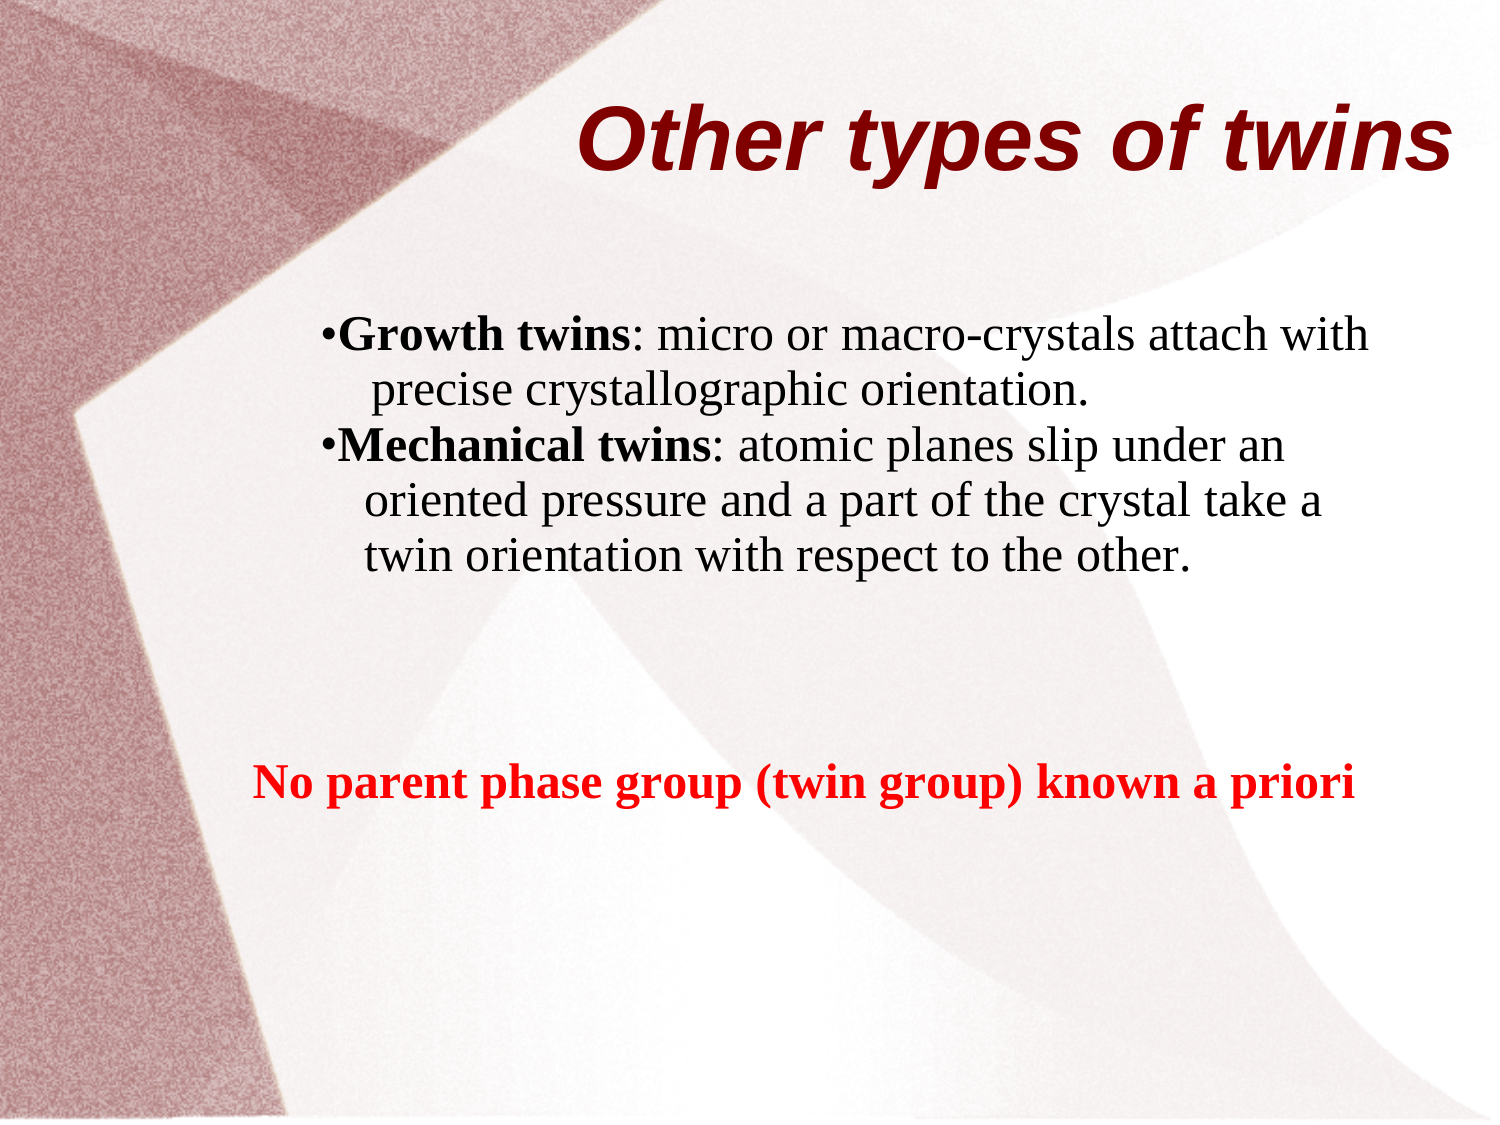

# Other types of twins
Growth twins: micro or macro-crystals attach with precise crystallographic orientation.
Mechanical twins: atomic planes slip under an oriented pressure and a part of the crystal take a twin orientation with respect to the other.
No parent phase group (twin group) known a priori